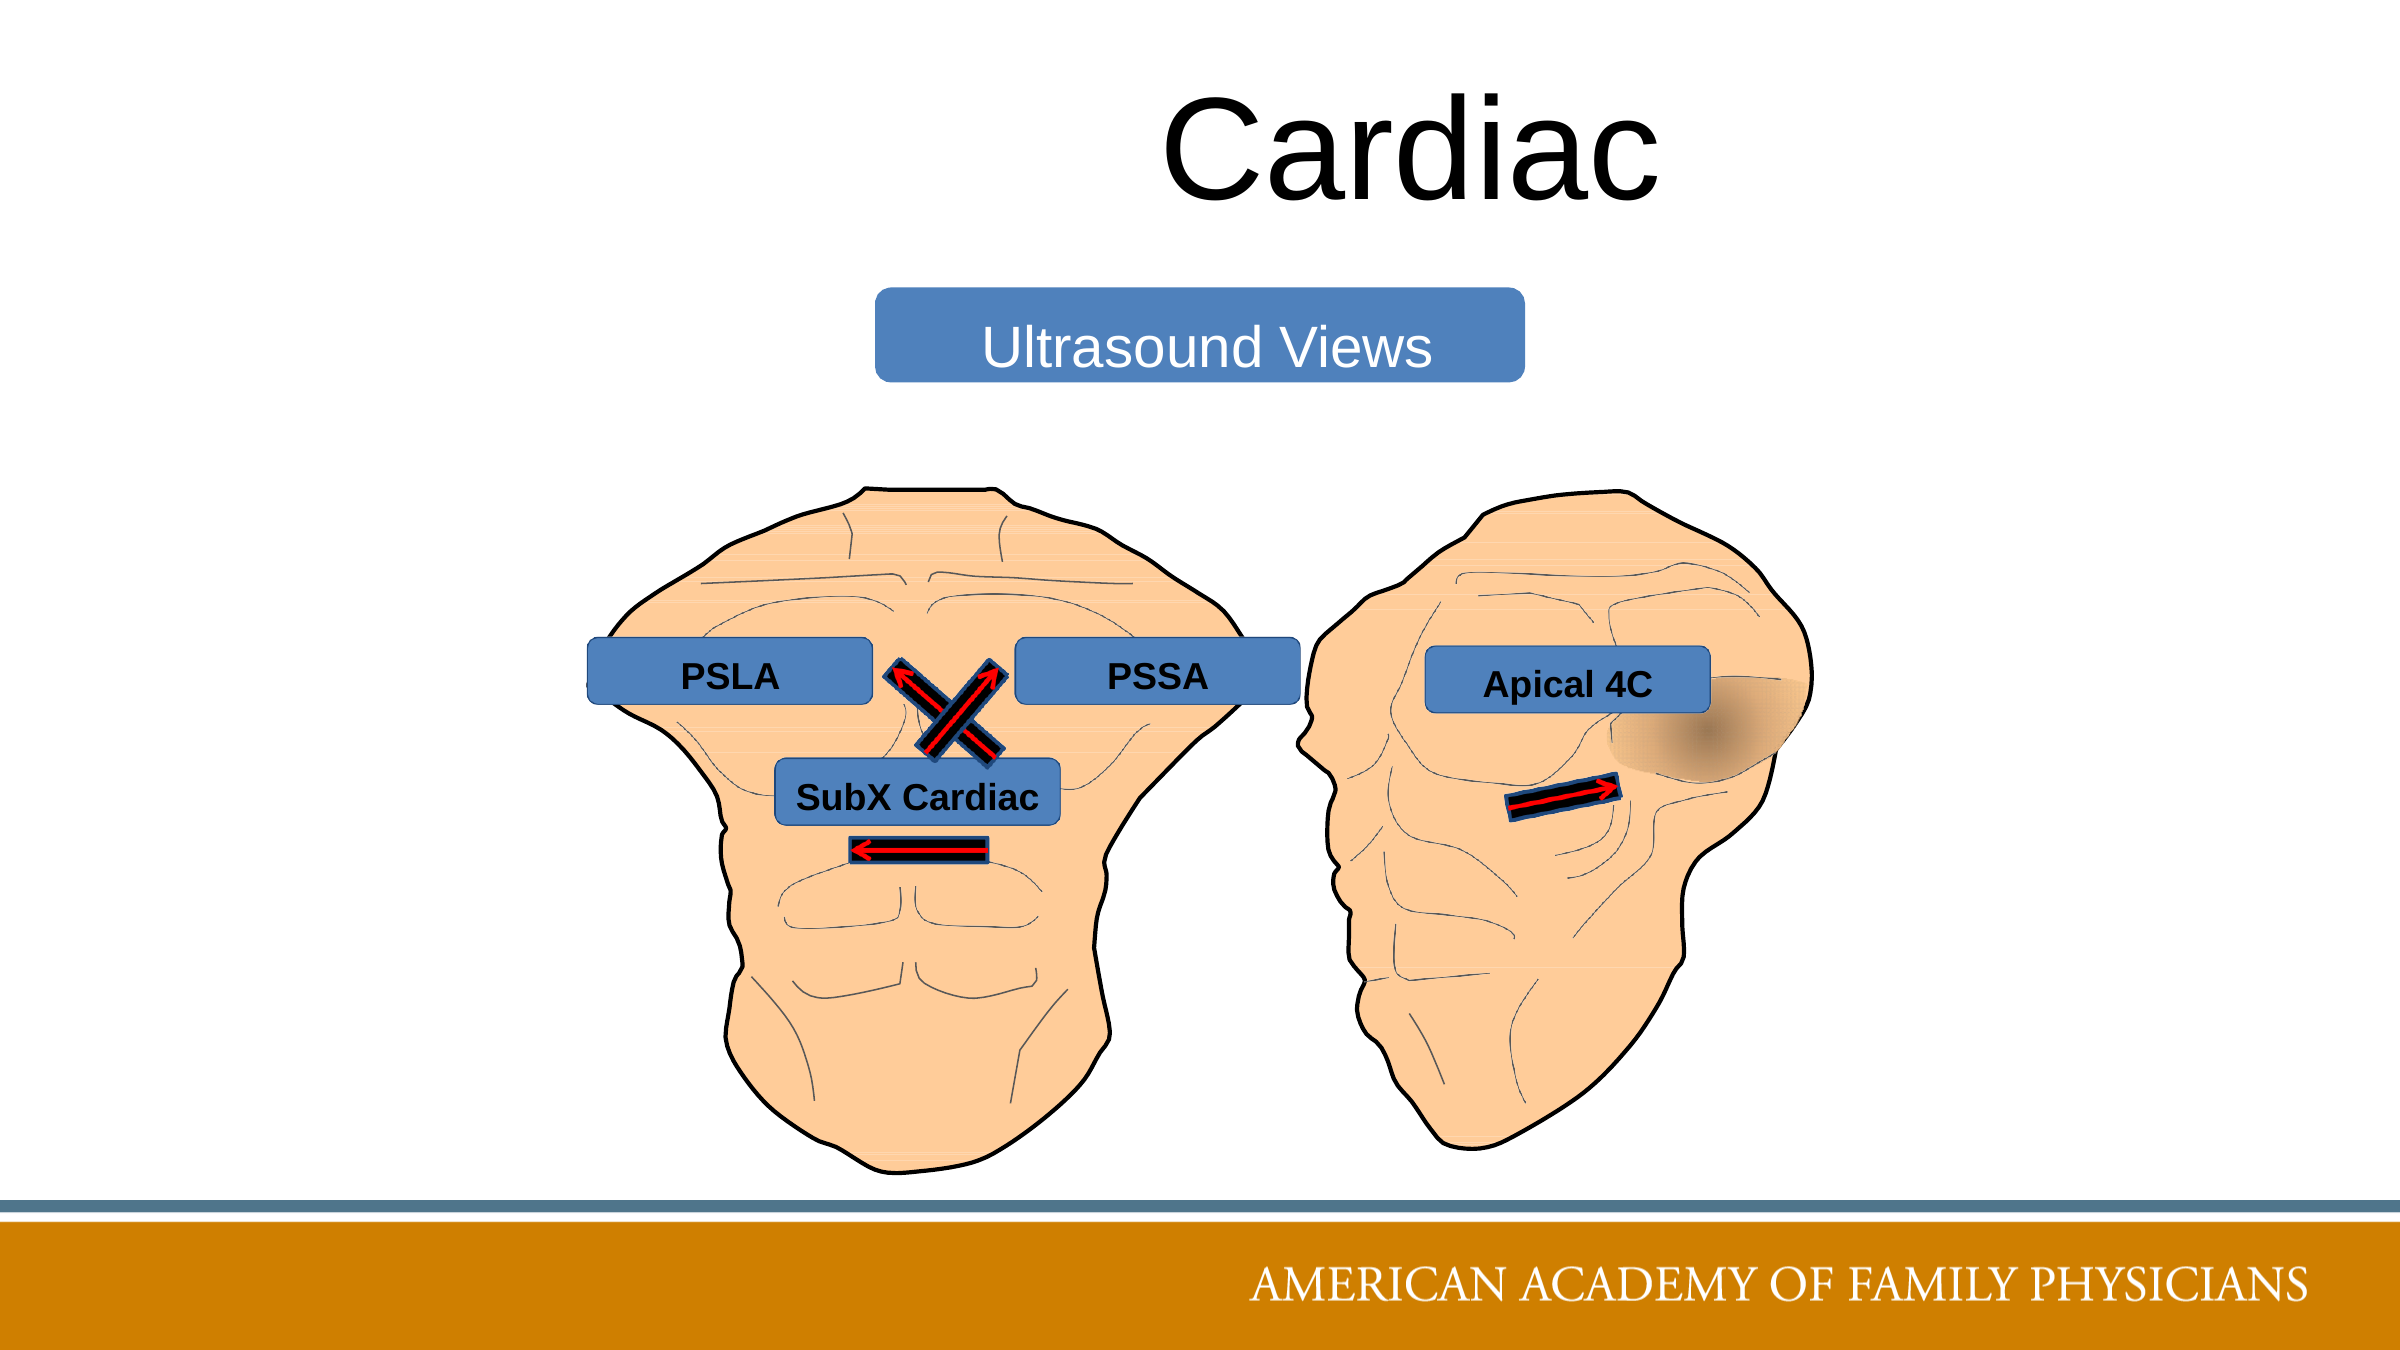

# Cardiac
Ultrasound Views
PSLA
PSSA
Apical 4C
SubX Cardiac